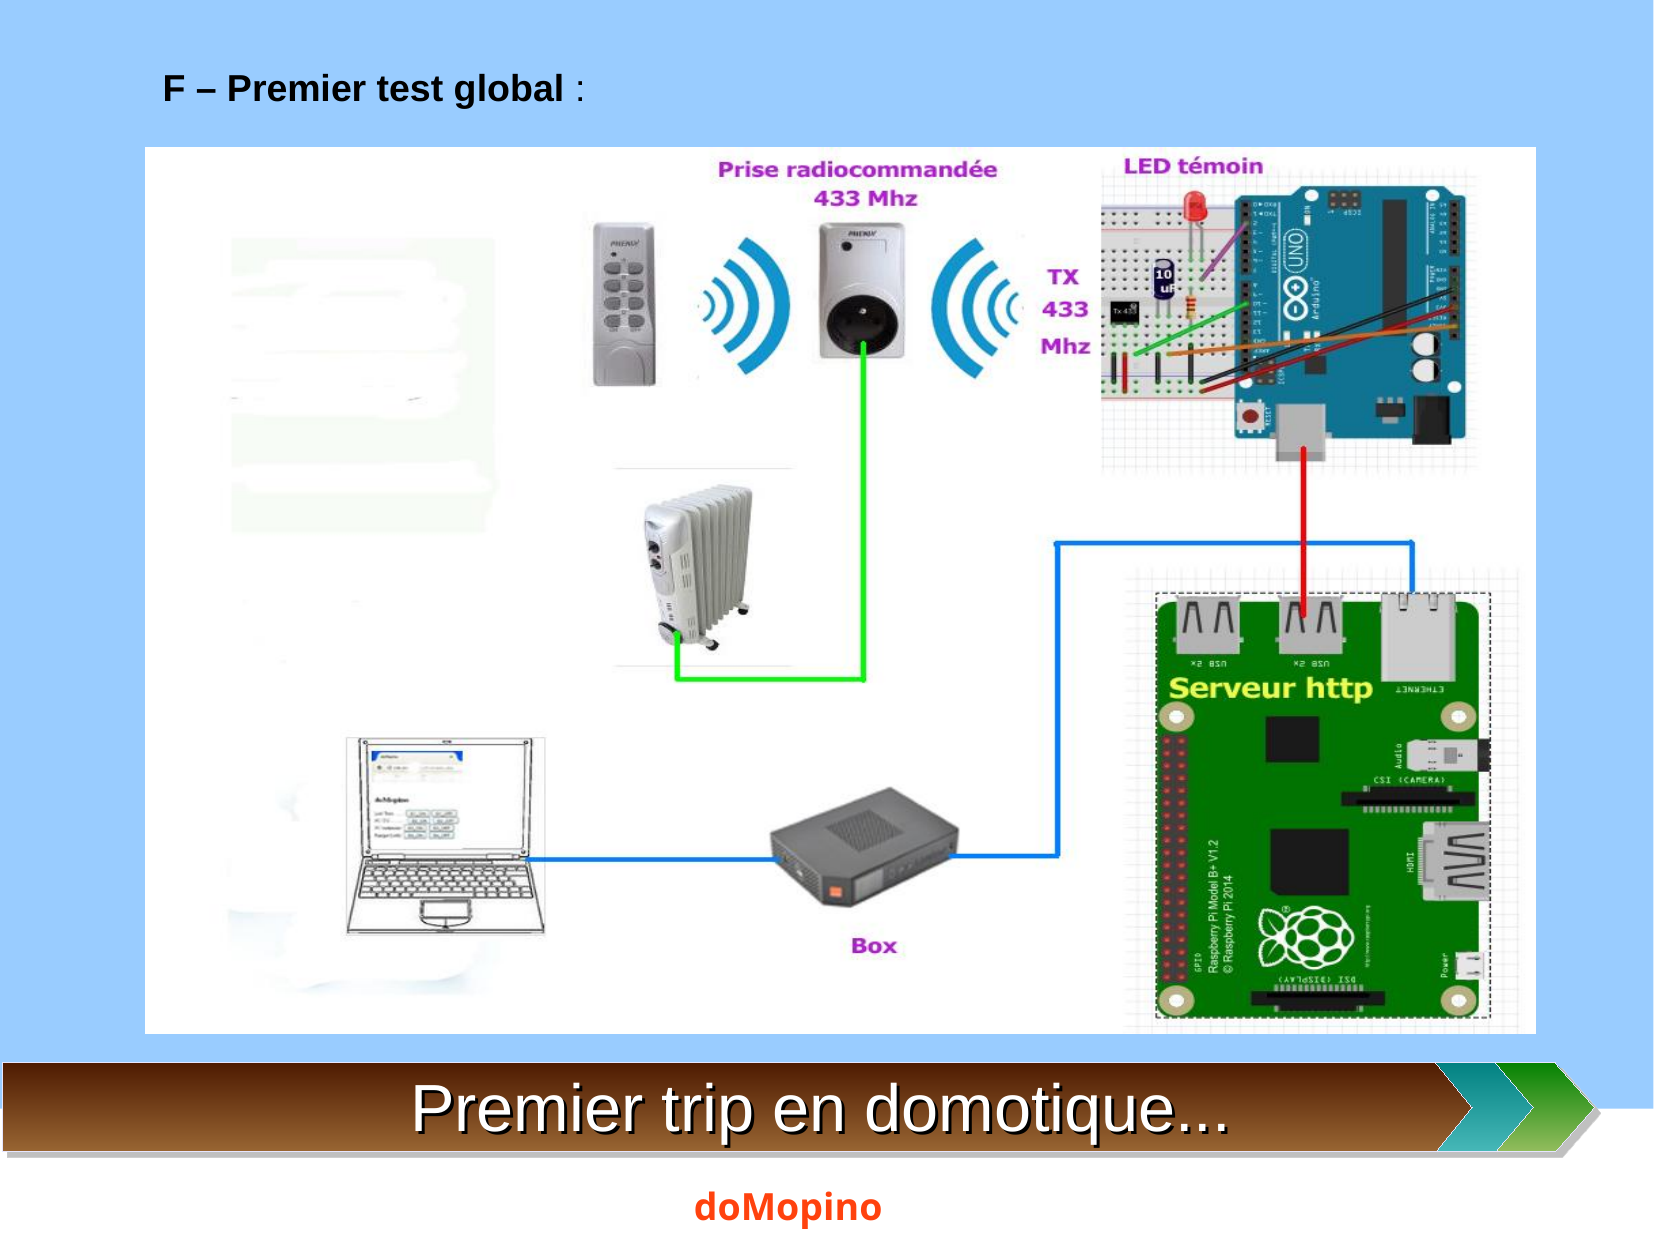

F – Premier test global :
# Premier trip en domotique...
doMopino